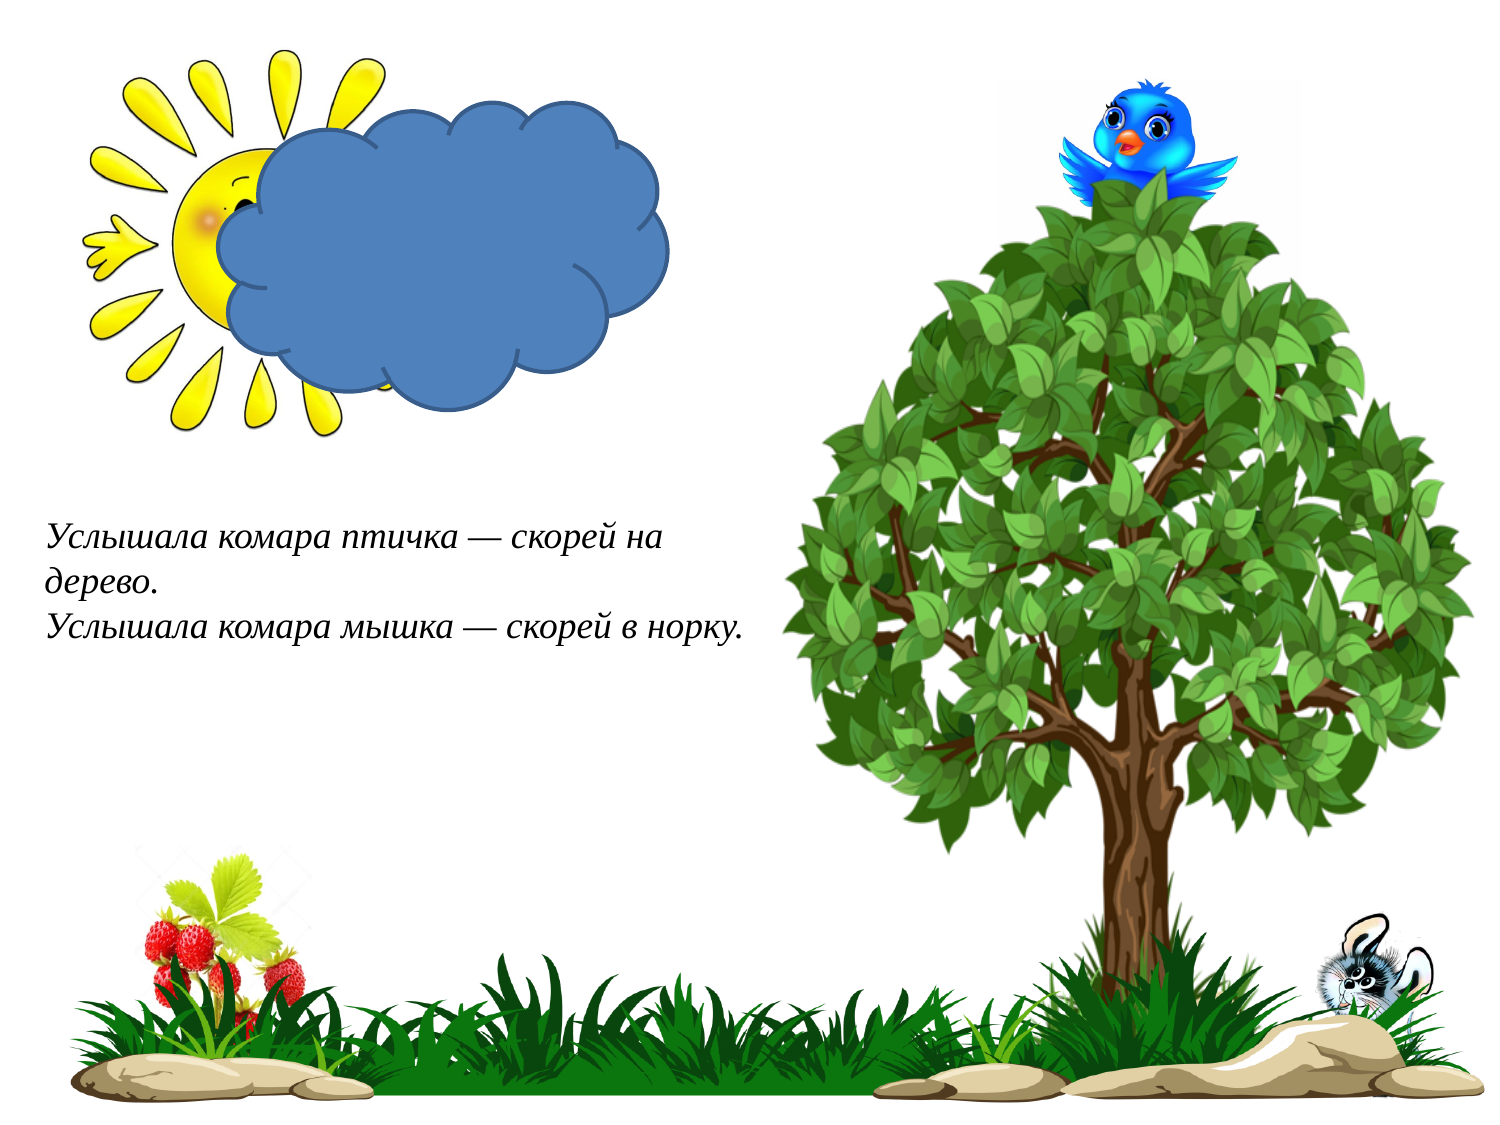

Услышала комара птичка — скорей на дерево.
Услышала комара мышка — скорей в норку.